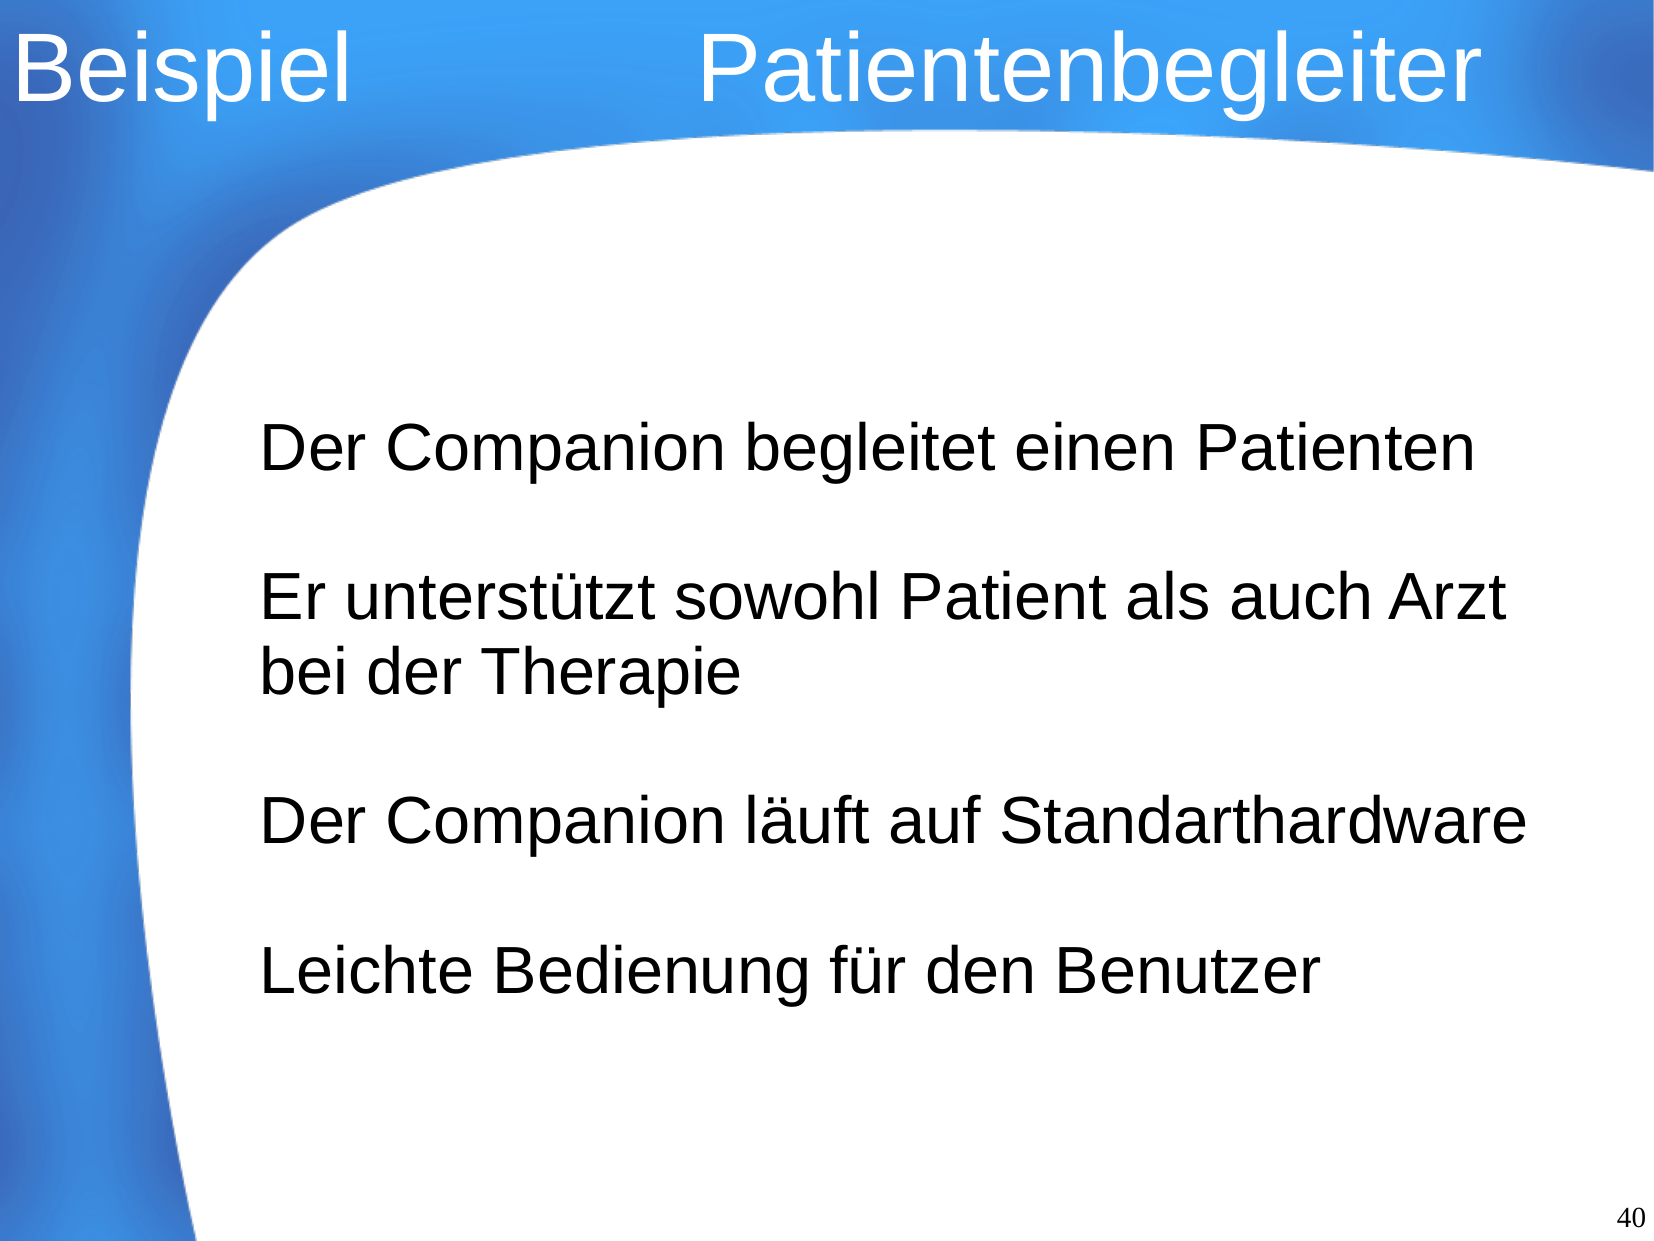

Beispiel
# Patientenbegleiter
Der Companion begleitet einen Patienten
Er unterstützt sowohl Patient als auch Arzt bei der Therapie
Der Companion läuft auf Standarthardware
Leichte Bedienung für den Benutzer
40